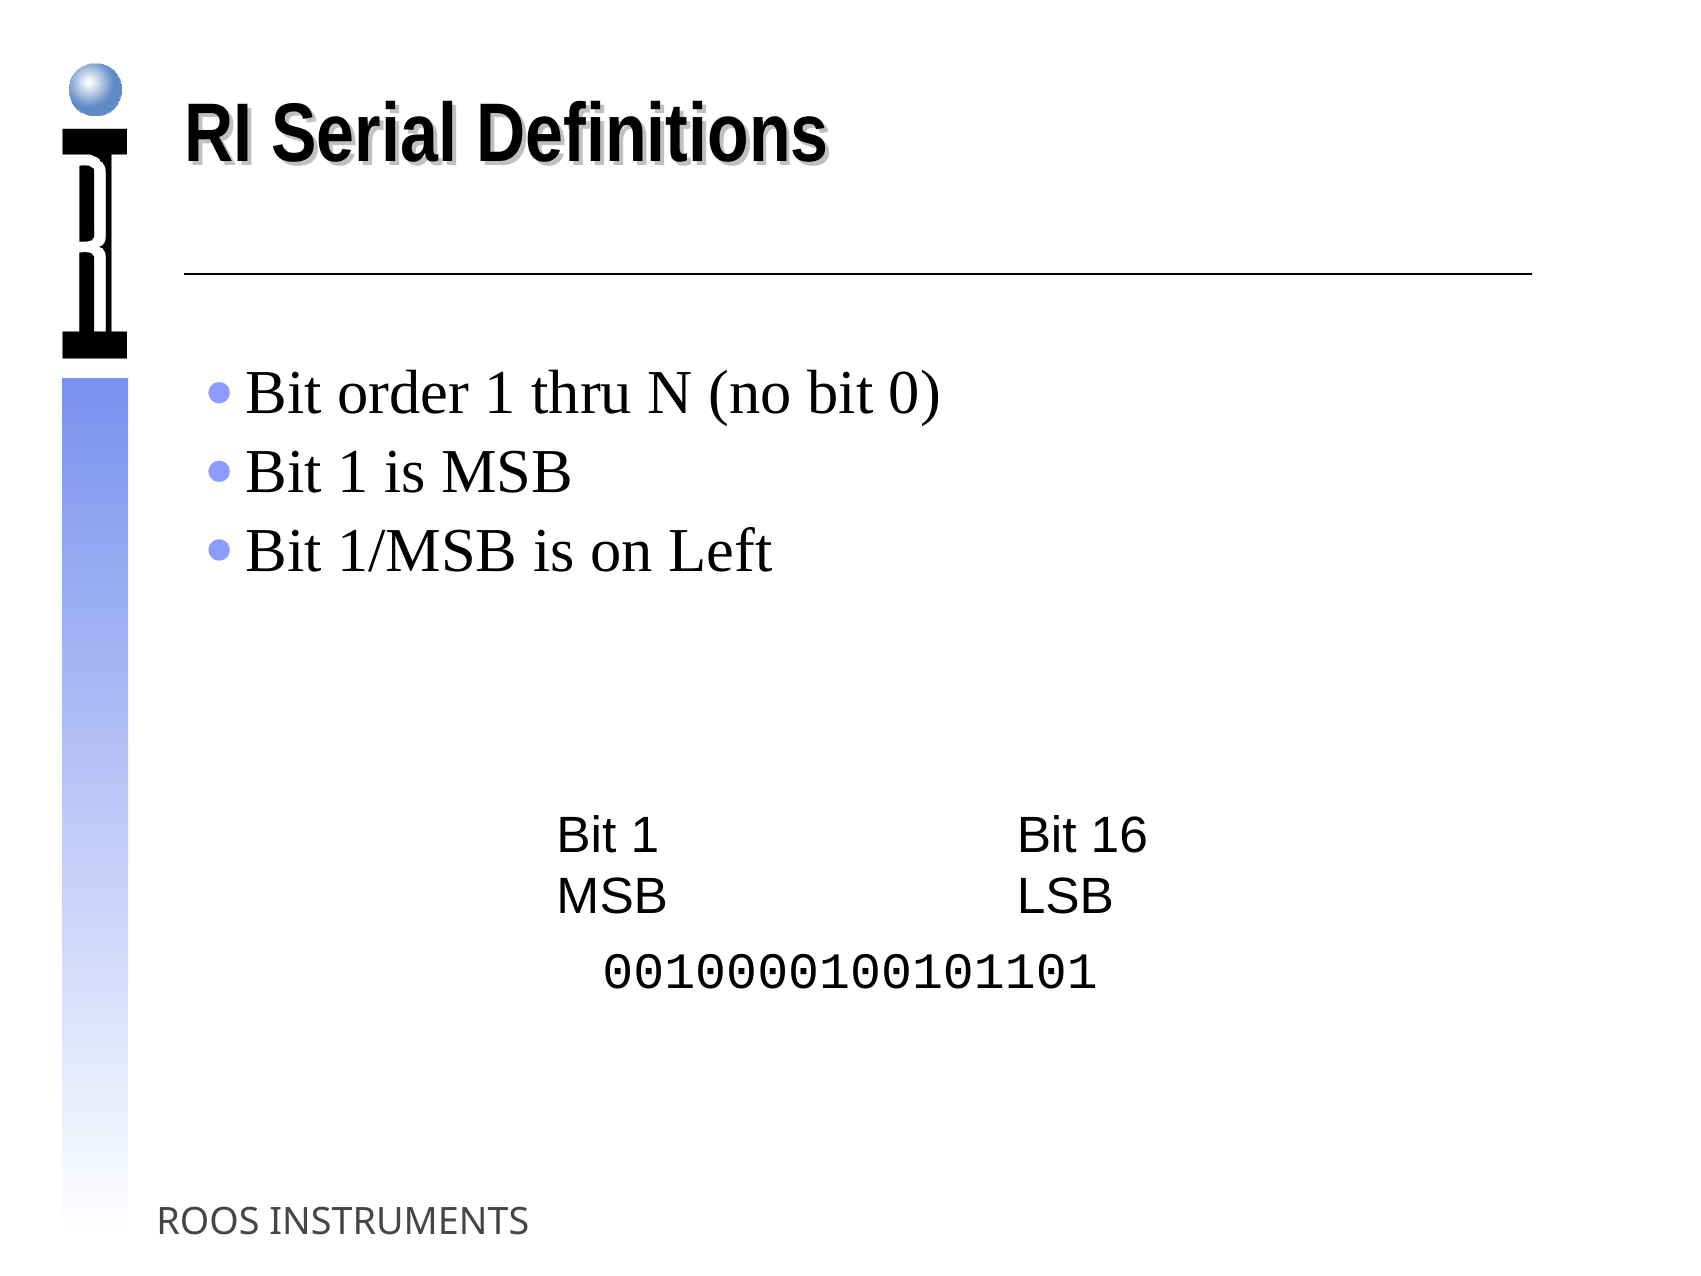

RI Serial Definitions
Bit order 1 thru N (no bit 0)
Bit 1 is MSB
Bit 1/MSB is on Left
Bit 1
Bit 16
MSB
LSB
0010000100101101